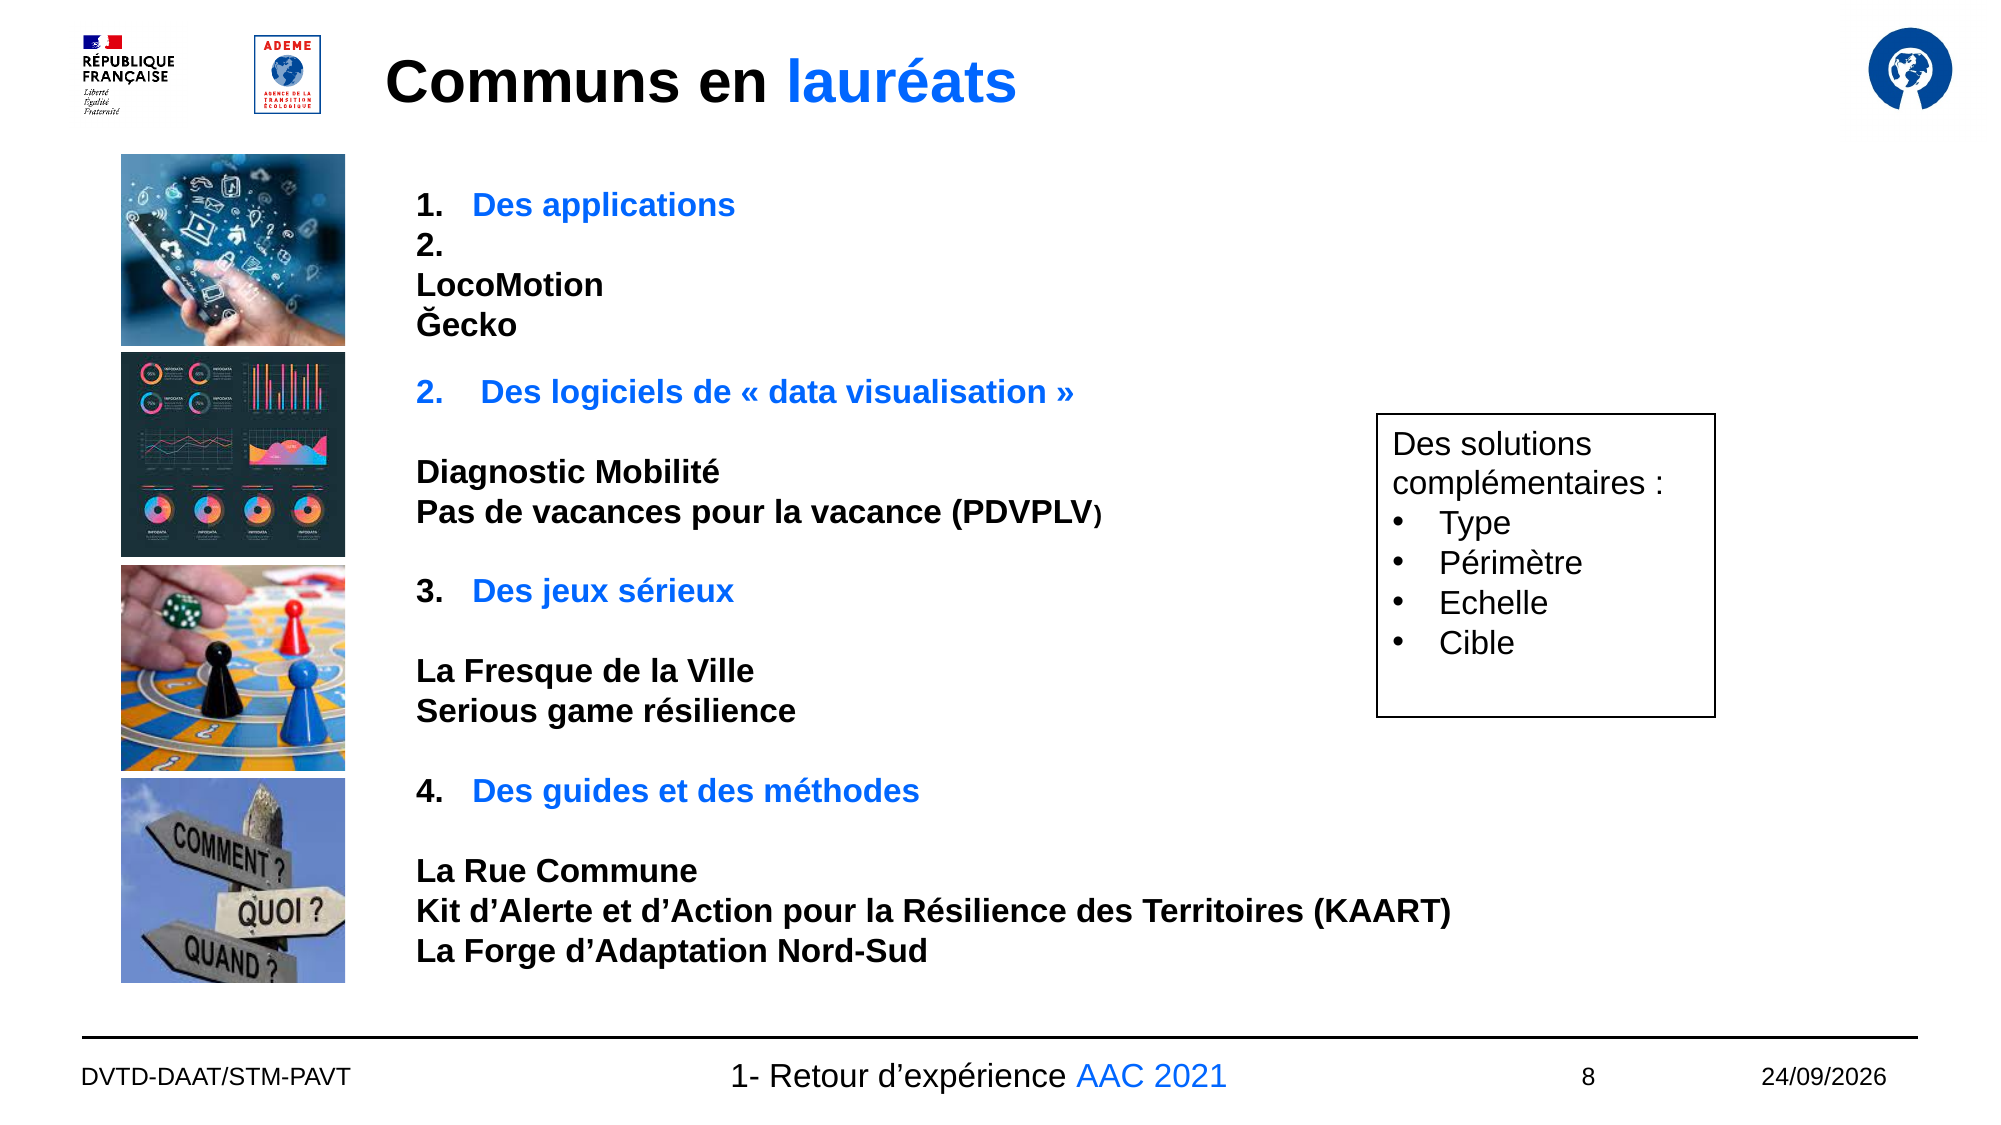

# Communs en lauréats
Des applications
LocoMotion
Ğecko
2. Des logiciels de « data visualisation »
Diagnostic Mobilité
Pas de vacances pour la vacance (PDVPLV)
Des jeux sérieux
La Fresque de la Ville
Serious game résilience
Des guides et des méthodes
La Rue Commune
Kit d’Alerte et d’Action pour la Résilience des Territoires (KAART)
La Forge d’Adaptation Nord-Sud
Des solutions complémentaires :
Type
Périmètre
Echelle
Cible
DVTD-DAAT/STM-PAVT
1- Retour d’expérience AAC 2021